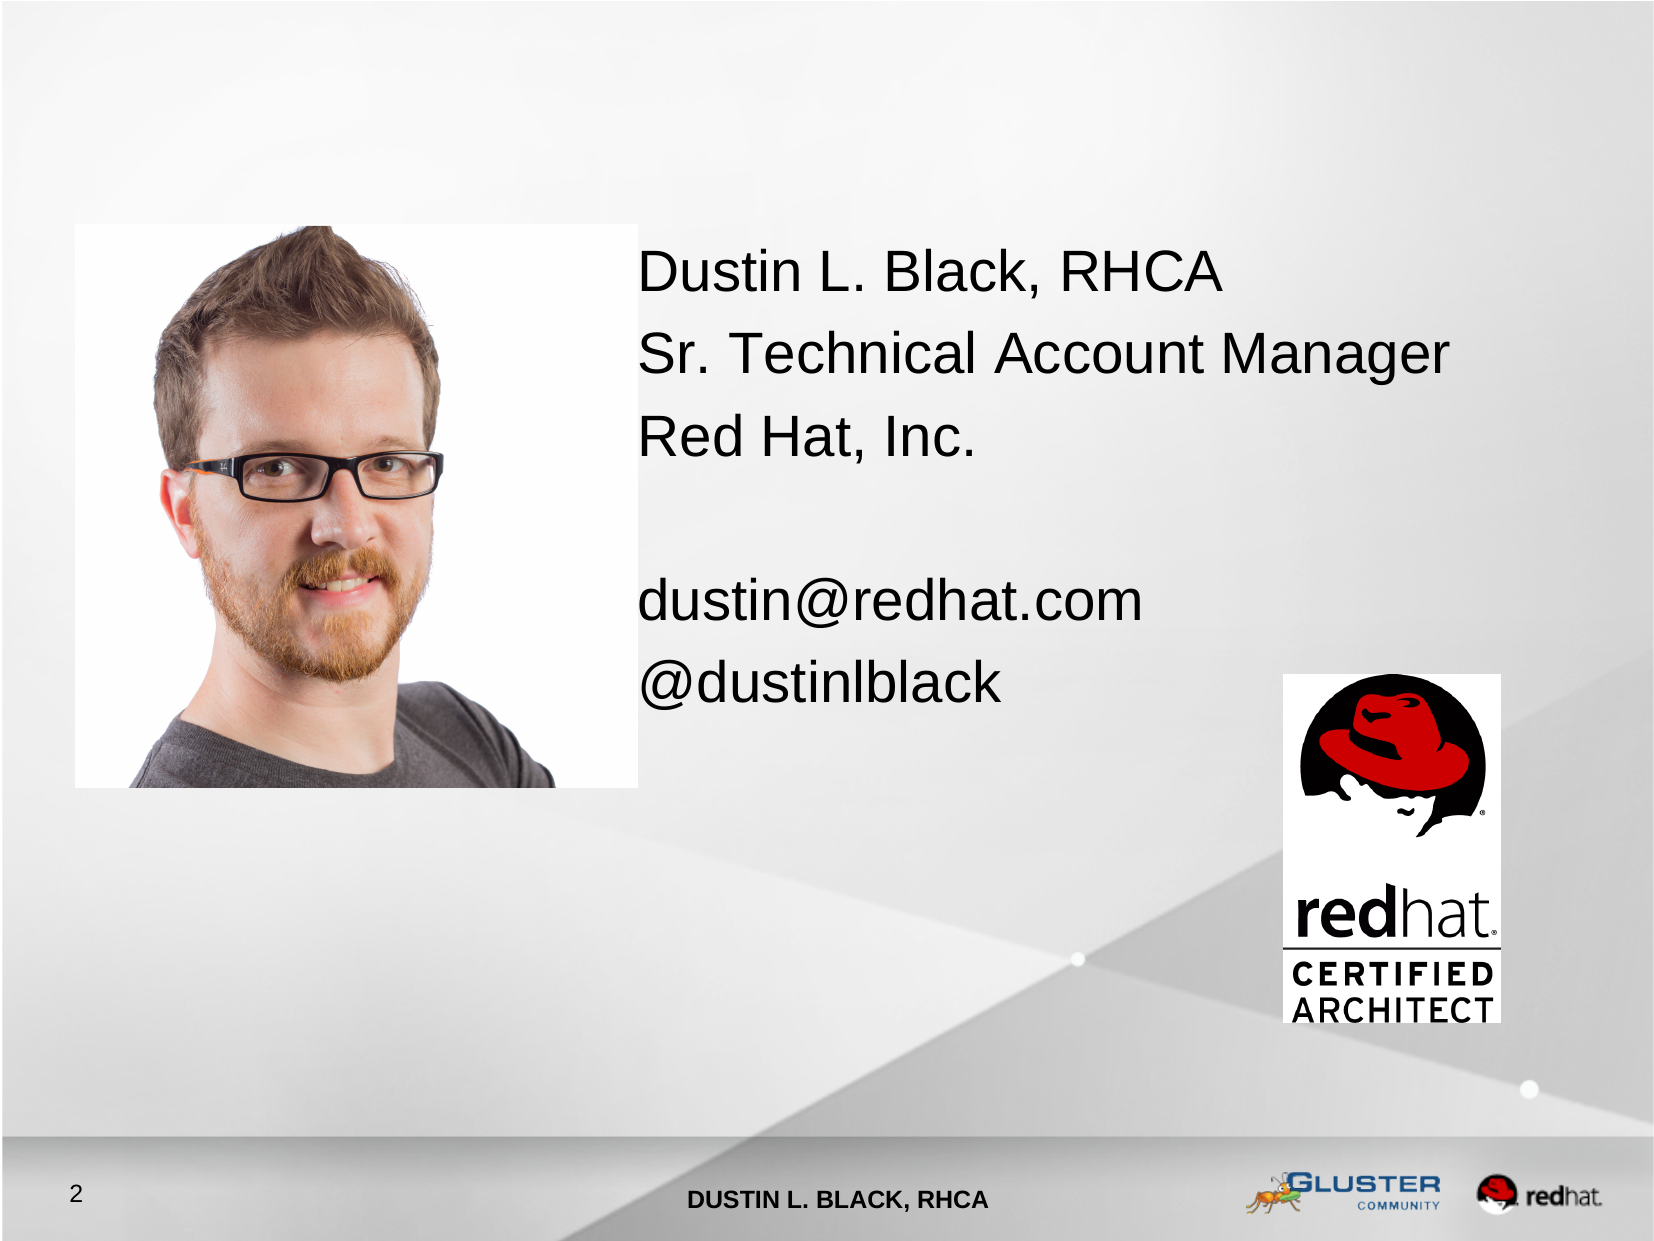

# Dustin L. Black, RHCA
Sr. Technical Account Manager
Red Hat, Inc.
dustin@redhat.com
@dustinlblack